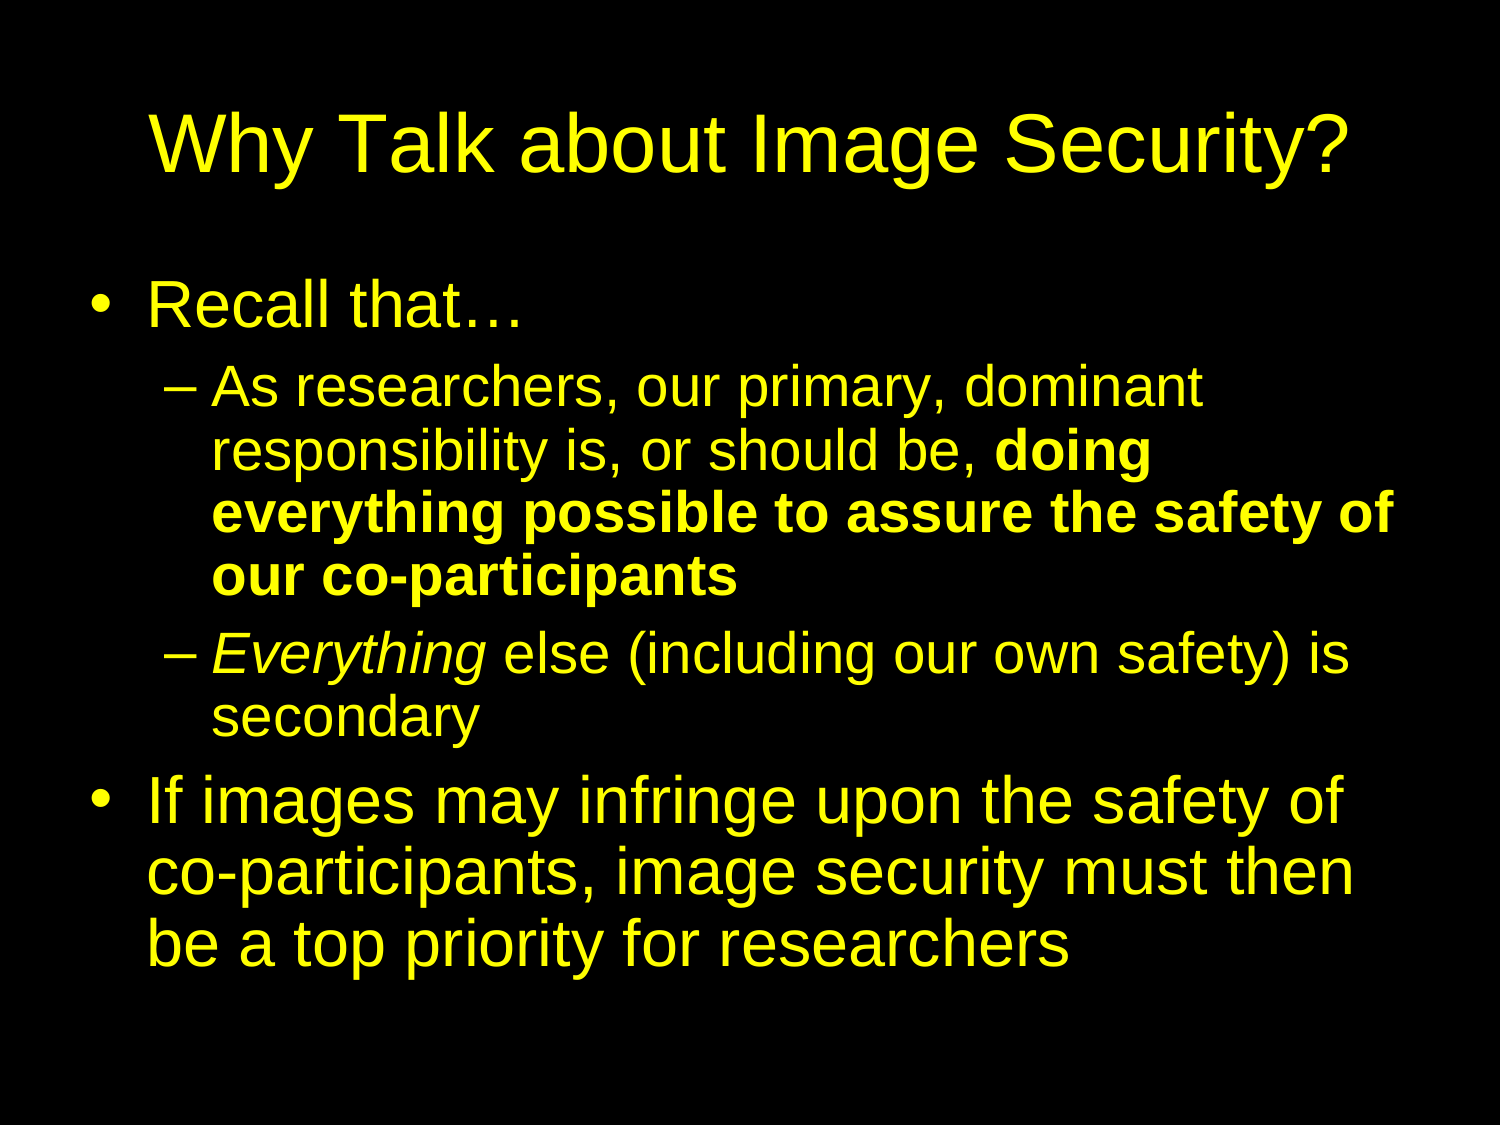

# Why Talk about Image Security?
Recall that…
As researchers, our primary, dominant responsibility is, or should be, doing everything possible to assure the safety of our co-participants
Everything else (including our own safety) is secondary
If images may infringe upon the safety of co-participants, image security must then be a top priority for researchers